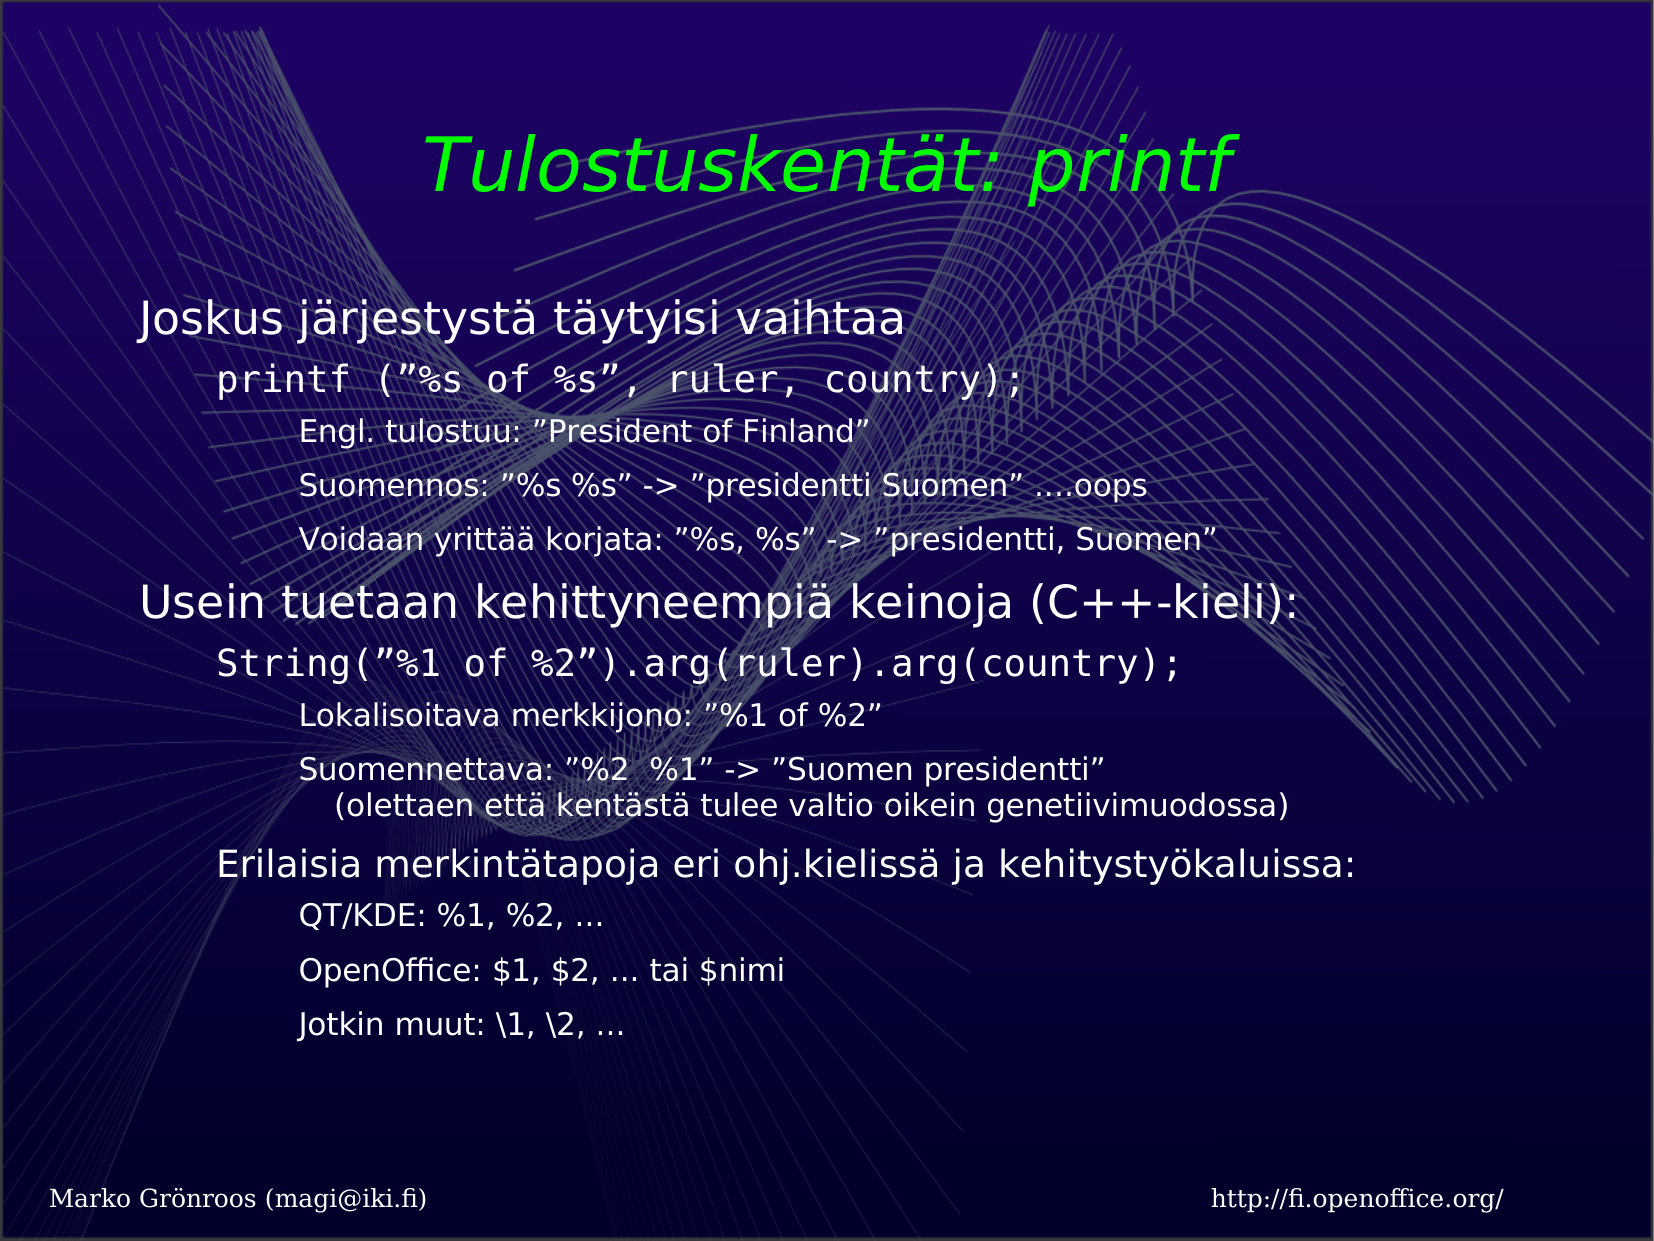

# Tulostuskentät: printf
Joskus järjestystä täytyisi vaihtaa
printf (”%s of %s”, ruler, country);
Engl. tulostuu: ”President of Finland”
Suomennos: ”%s %s” -> ”presidentti Suomen” ....oops
Voidaan yrittää korjata: ”%s, %s” -> ”presidentti, Suomen”
Usein tuetaan kehittyneempiä keinoja (C++-kieli):
String(”%1 of %2”).arg(ruler).arg(country);
Lokalisoitava merkkijono: ”%1 of %2”
Suomennettava: ”%2 %1” -> ”Suomen presidentti”
(olettaen että kentästä tulee valtio oikein genetiivimuodossa)
Erilaisia merkintätapoja eri ohj.kielissä ja kehitystyökaluissa:
QT/KDE: %1, %2, ...
OpenOffice: $1, $2, ... tai $nimi
Jotkin muut: \1, \2, ...